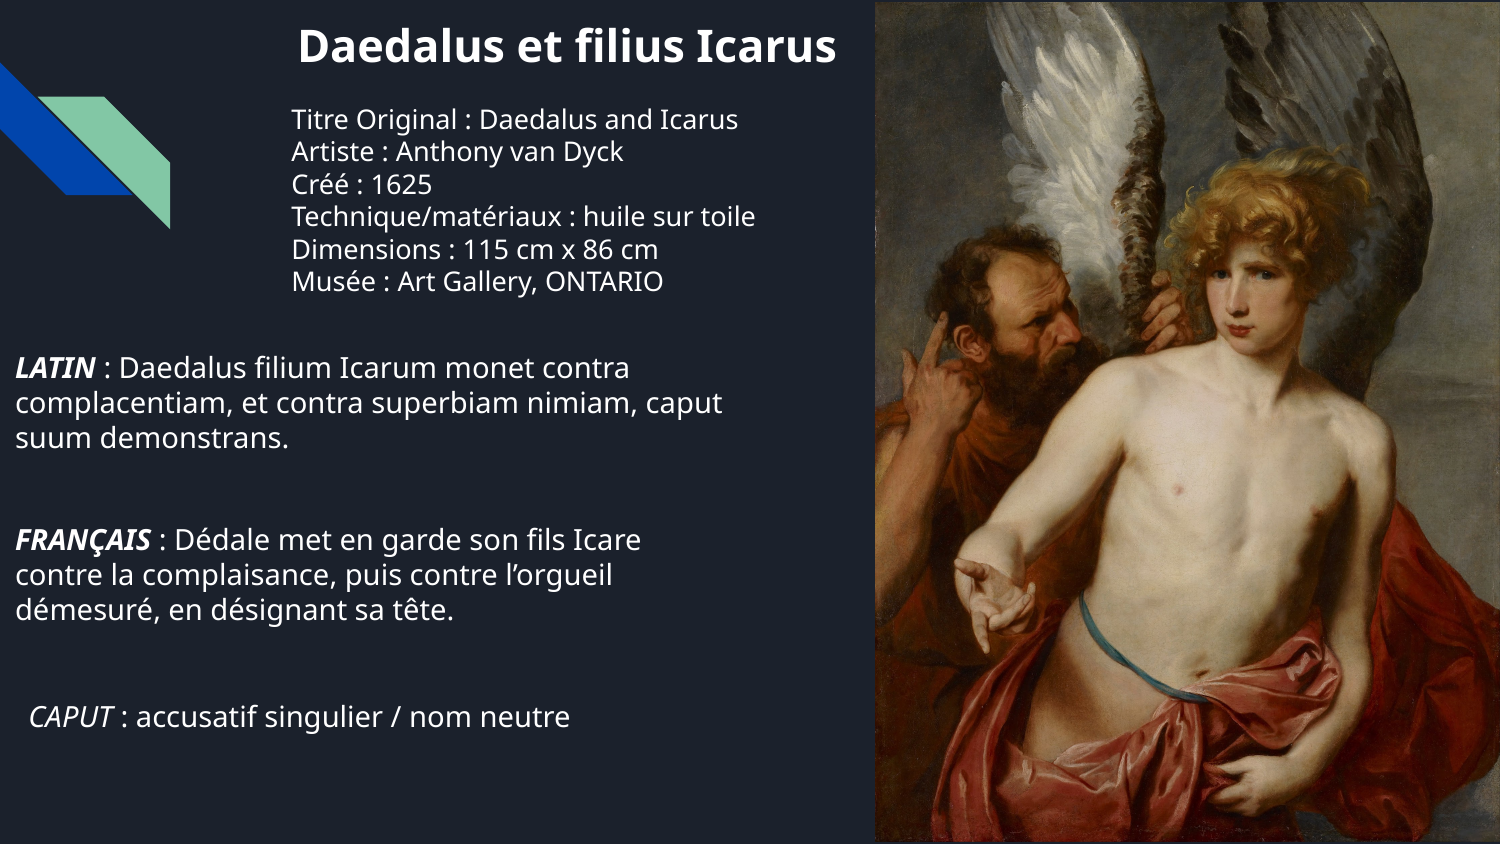

# Daedalus et filius Icarus
Titre Original : Daedalus and Icarus
Artiste : Anthony van Dyck
Créé : 1625
Technique/matériaux : huile sur toile
Dimensions : 115 cm x 86 cm
Musée : Art Gallery, ONTARIO
LATIN : Daedalus filium Icarum monet contra complacentiam, et contra superbiam nimiam, caput suum demonstrans.
FRANÇAIS : Dédale met en garde son fils Icare contre la complaisance, puis contre l’orgueil démesuré, en désignant sa tête.
CAPUT : accusatif singulier / nom neutre